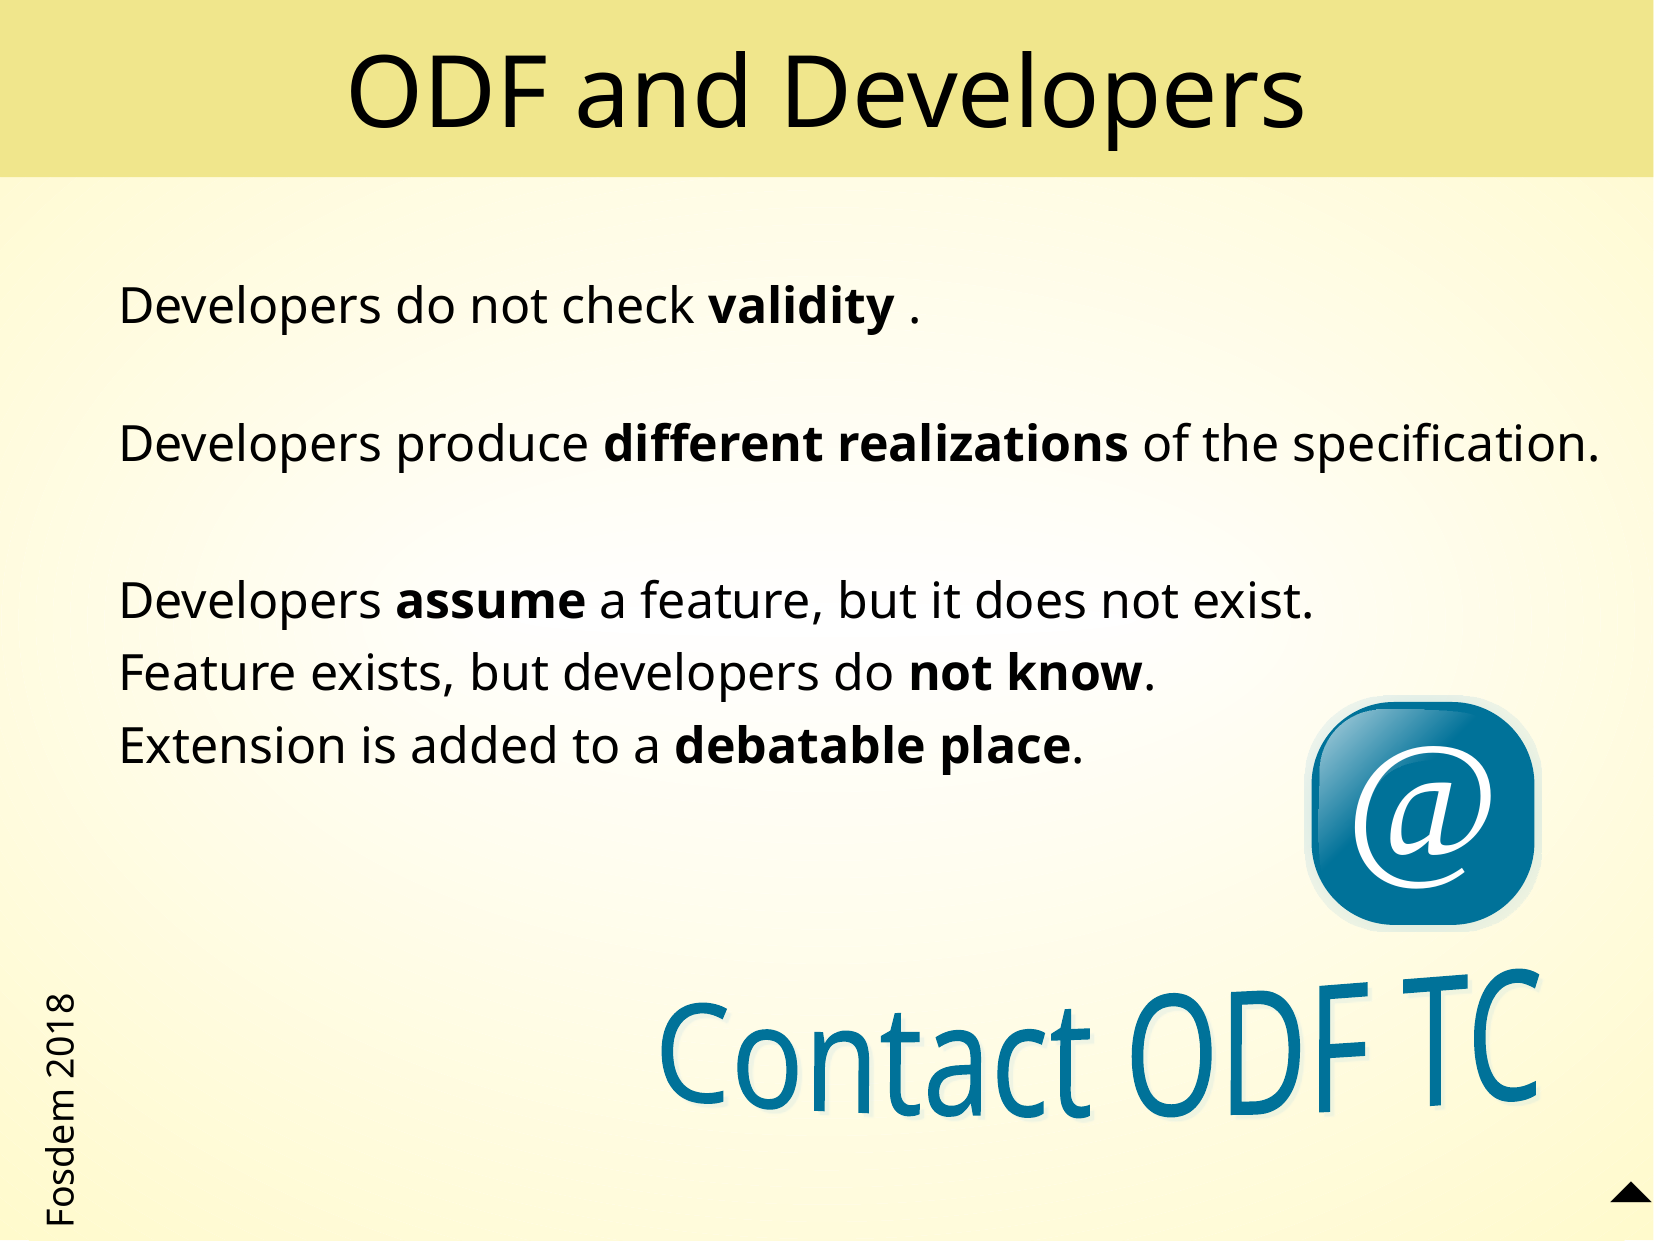

# ODF and Developers
Developers do not check validity .
Developers produce different realizations of the specification.
Developers assume a feature, but it does not exist.
Feature exists, but developers do not know.
@
Extension is added to a debatable place.
Fosdem 2018
Contact ODF TC
⏶